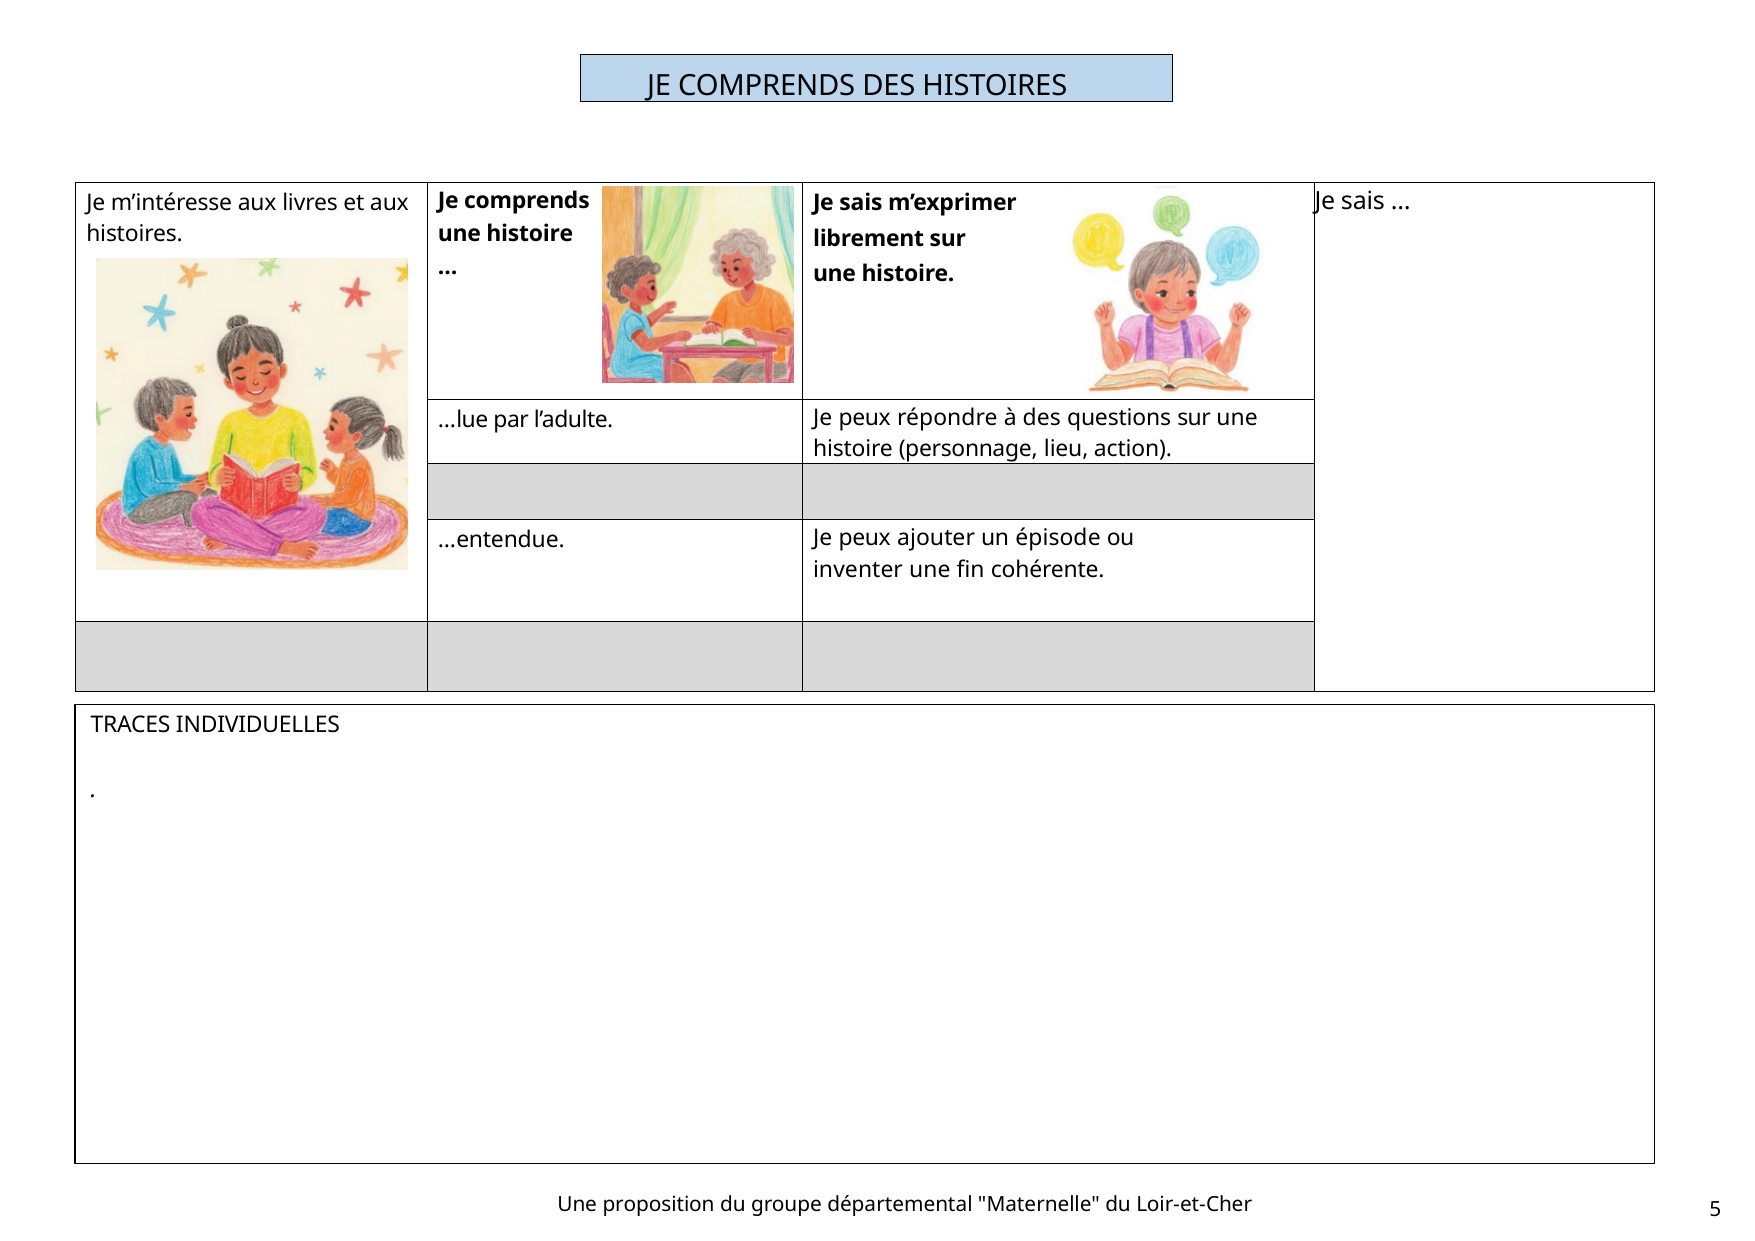

JE COMPRENDS DES HISTOIRES
| Je m’intéresse aux livres et aux histoires. | Je comprends une histoire … | Je sais m’exprimer librement sur une histoire. | Je sais … |
| --- | --- | --- | --- |
| | …lue par l’adulte. | Je peux répondre à des questions sur une histoire (personnage, lieu, action). | |
| | | | |
| | …entendue. | Je peux ajouter un épisode ou inventer une fin cohérente. | |
| | | | |
TRACES INDIVIDUELLES
.
Une proposition du groupe départemental "Maternelle" du Loir-et-Cher
5